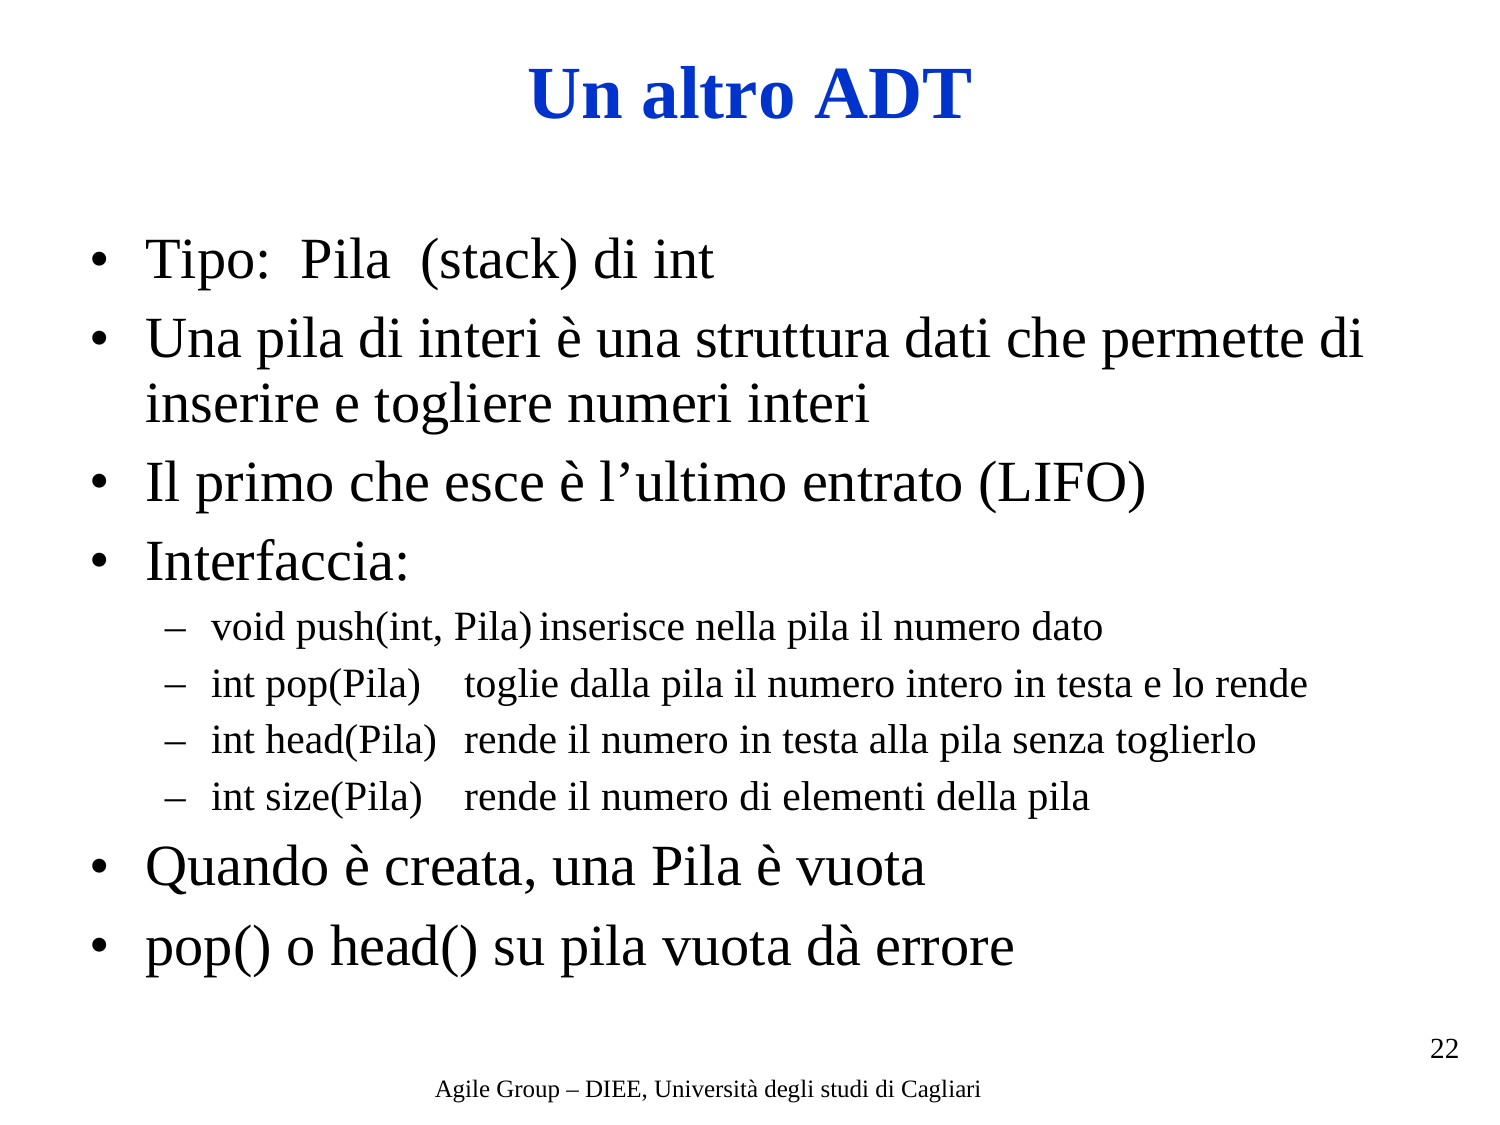

# Un altro ADT
Tipo: Pila (stack) di int
Una pila di interi è una struttura dati che permette di inserire e togliere numeri interi
Il primo che esce è l’ultimo entrato (LIFO)
Interfaccia:
void push(int, Pila)	inserisce nella pila il numero dato
int pop(Pila)	toglie dalla pila il numero intero in testa e lo rende
int head(Pila)	rende il numero in testa alla pila senza toglierlo
int size(Pila)	rende il numero di elementi della pila
Quando è creata, una Pila è vuota
pop() o head() su pila vuota dà errore
22